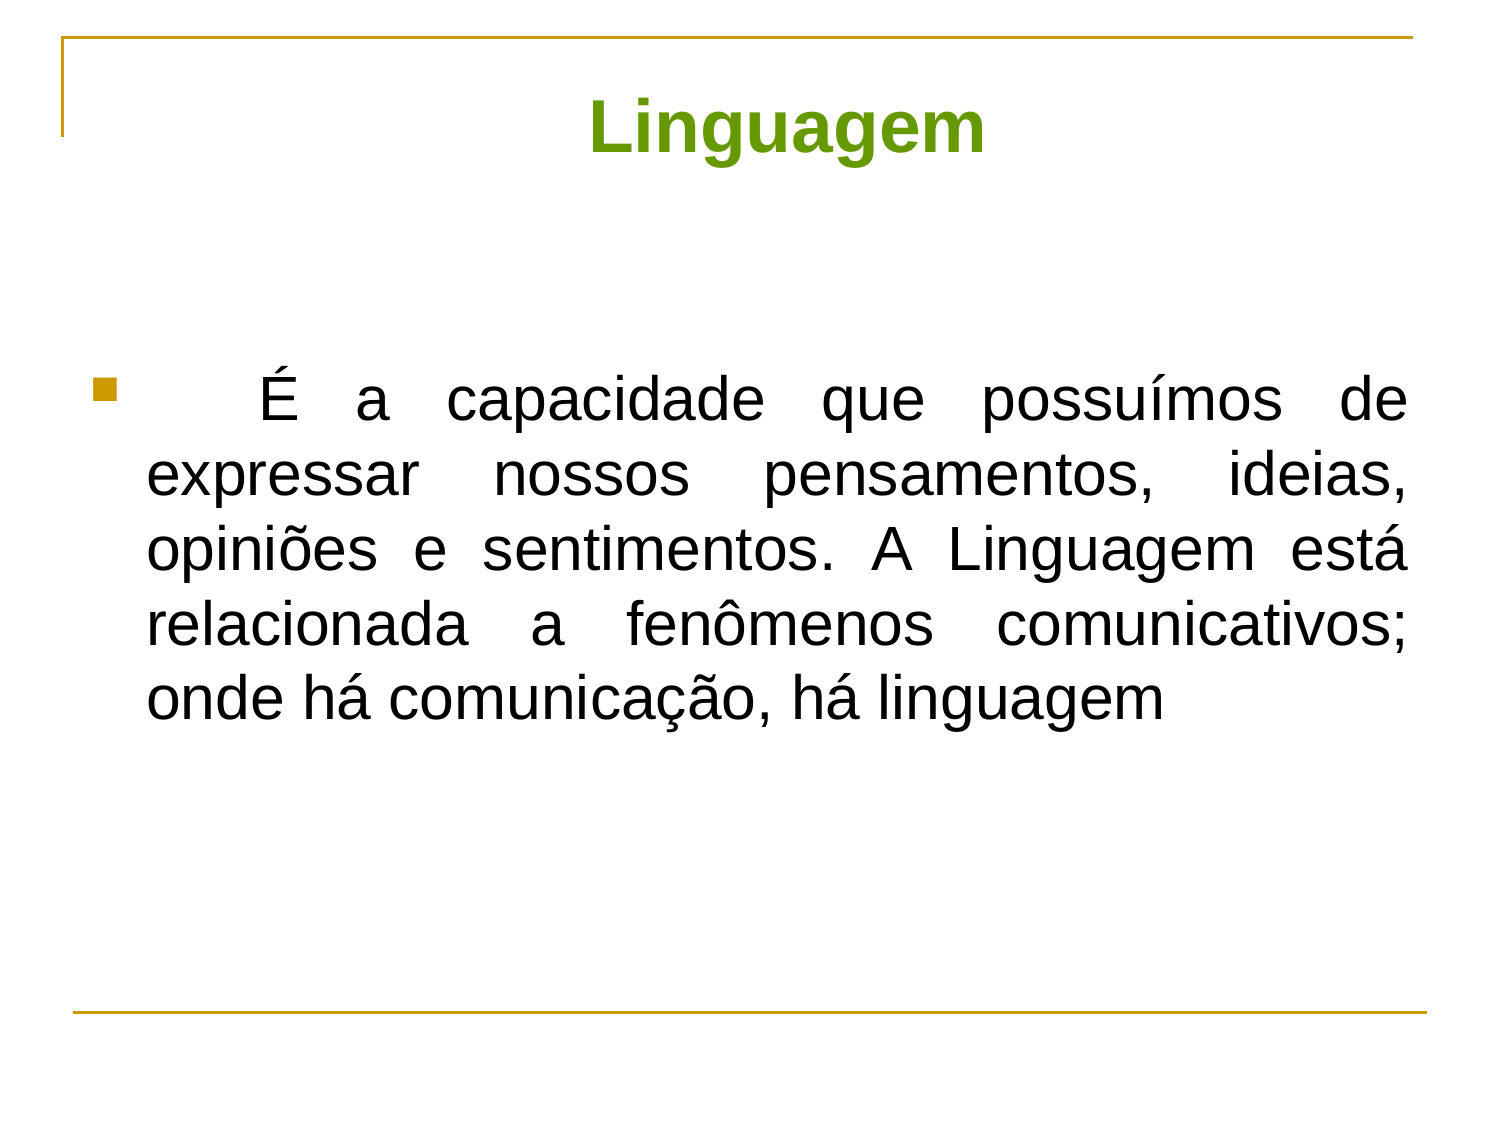

#
Linguagem
 É a capacidade que possuímos de expressar nossos pensamentos, ideias, opiniões e sentimentos. A Linguagem está relacionada a fenômenos comunicativos; onde há comunicação, há linguagem